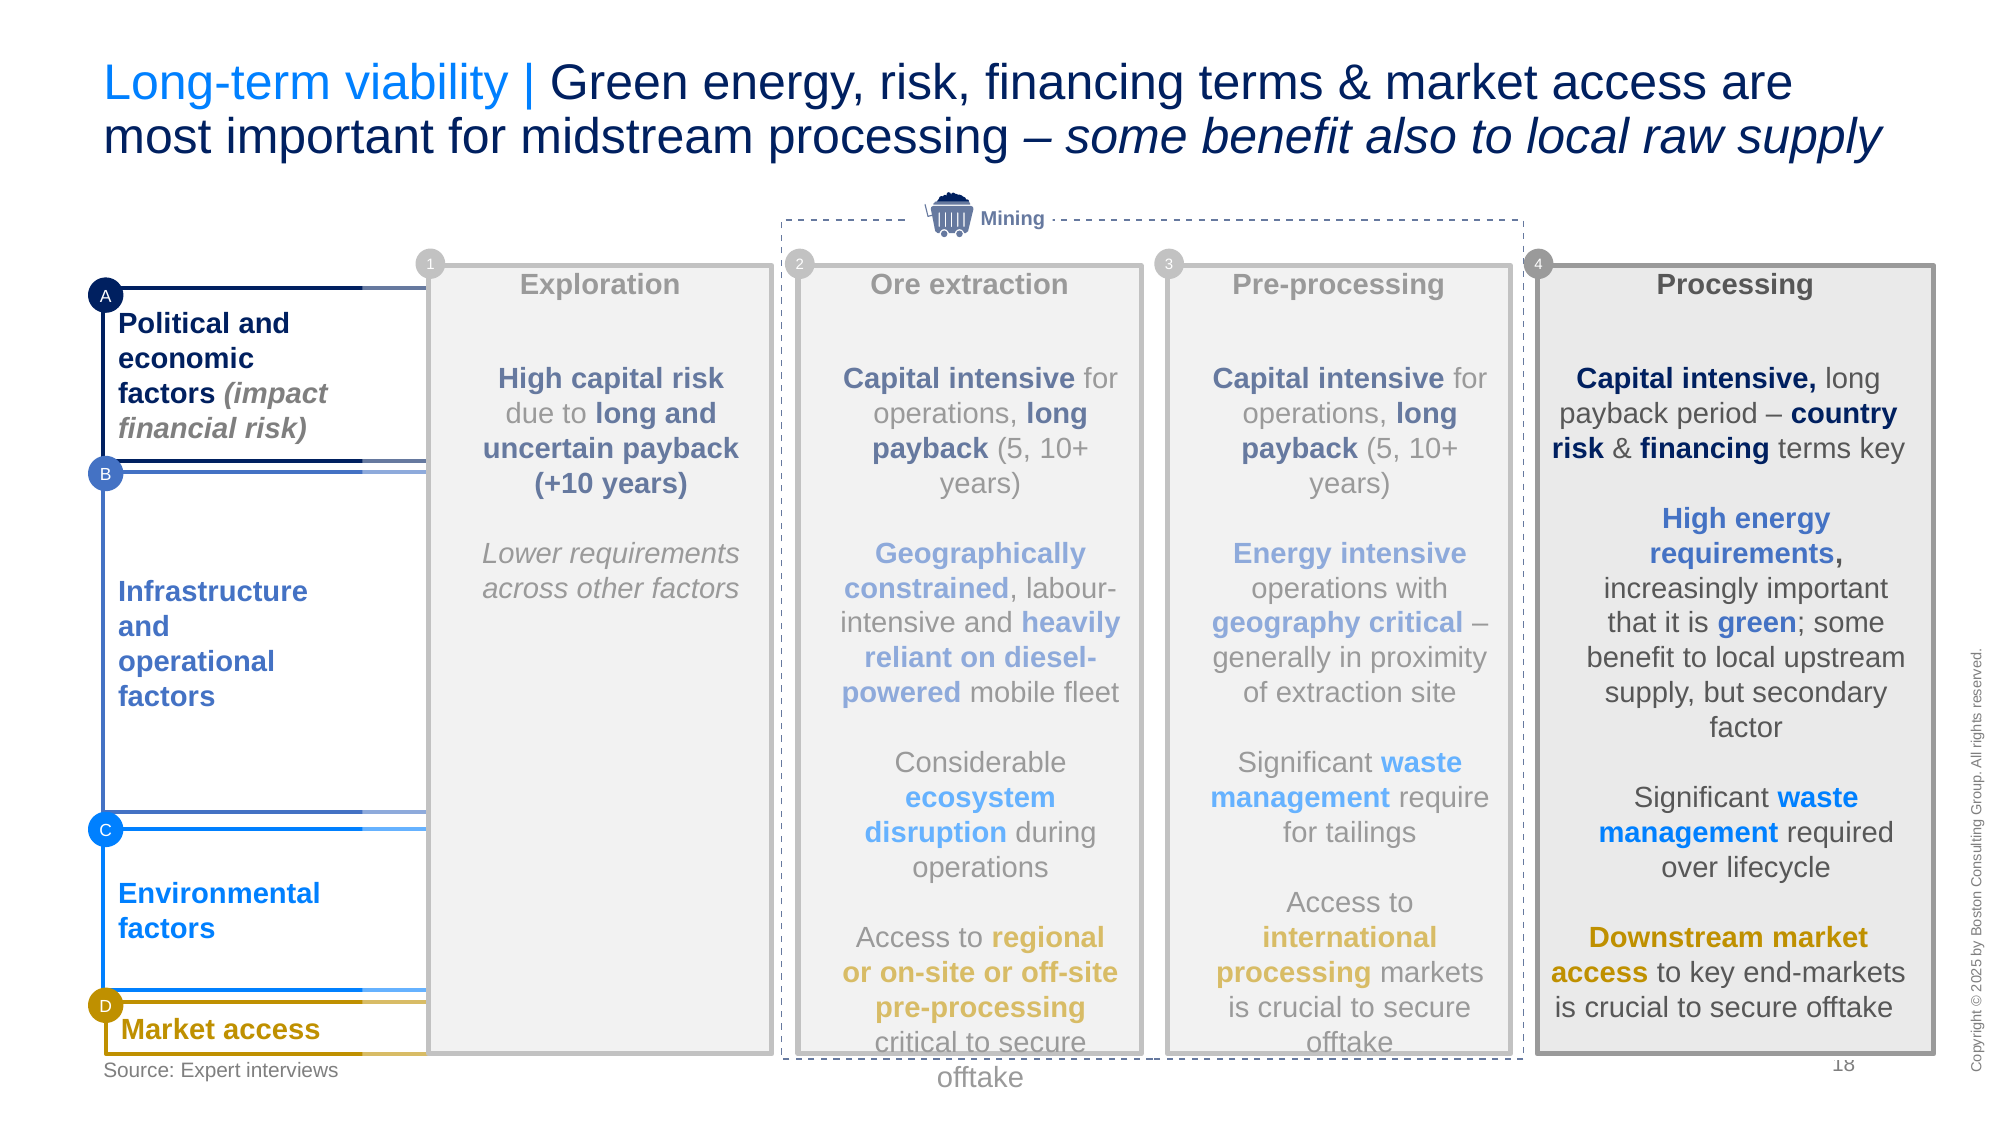

# Long-term viability | Green energy, risk, financing terms & market access are most important for midstream processing – some benefit also to local raw supply
 Mining
1
2
3
4
Exploration
Ore extraction
Pre-processing
Processing
A
Political and
economic
factors (impact
financial risk)
High capital risk due to long and uncertain payback (+10 years)
Lower requirements across other factors
Capital intensive for operations, long payback (5, 10+ years)
Geographically constrained, labour-intensive and heavily reliant on diesel-powered mobile fleet
Considerable ecosystem disruption during operations
Access to regional or on-site or off-site pre-processing critical to secure offtake
Capital intensive for operations, long payback (5, 10+ years)
Energy intensive operations with geography critical – generally in proximity of extraction site
Significant waste management require for tailings
Access to international processing markets is crucial to secure offtake
Capital intensive, long payback period – country risk & financing terms key
High energy requirements, increasingly important that it is green; some benefit to local upstream supply, but secondary factor
Significant waste management required over lifecycle
Downstream market access to key end-markets is crucial to secure offtake
B
Infrastructure
and
operational
factors
C
Environmental
factors
D
Market access
Source: Expert interviews